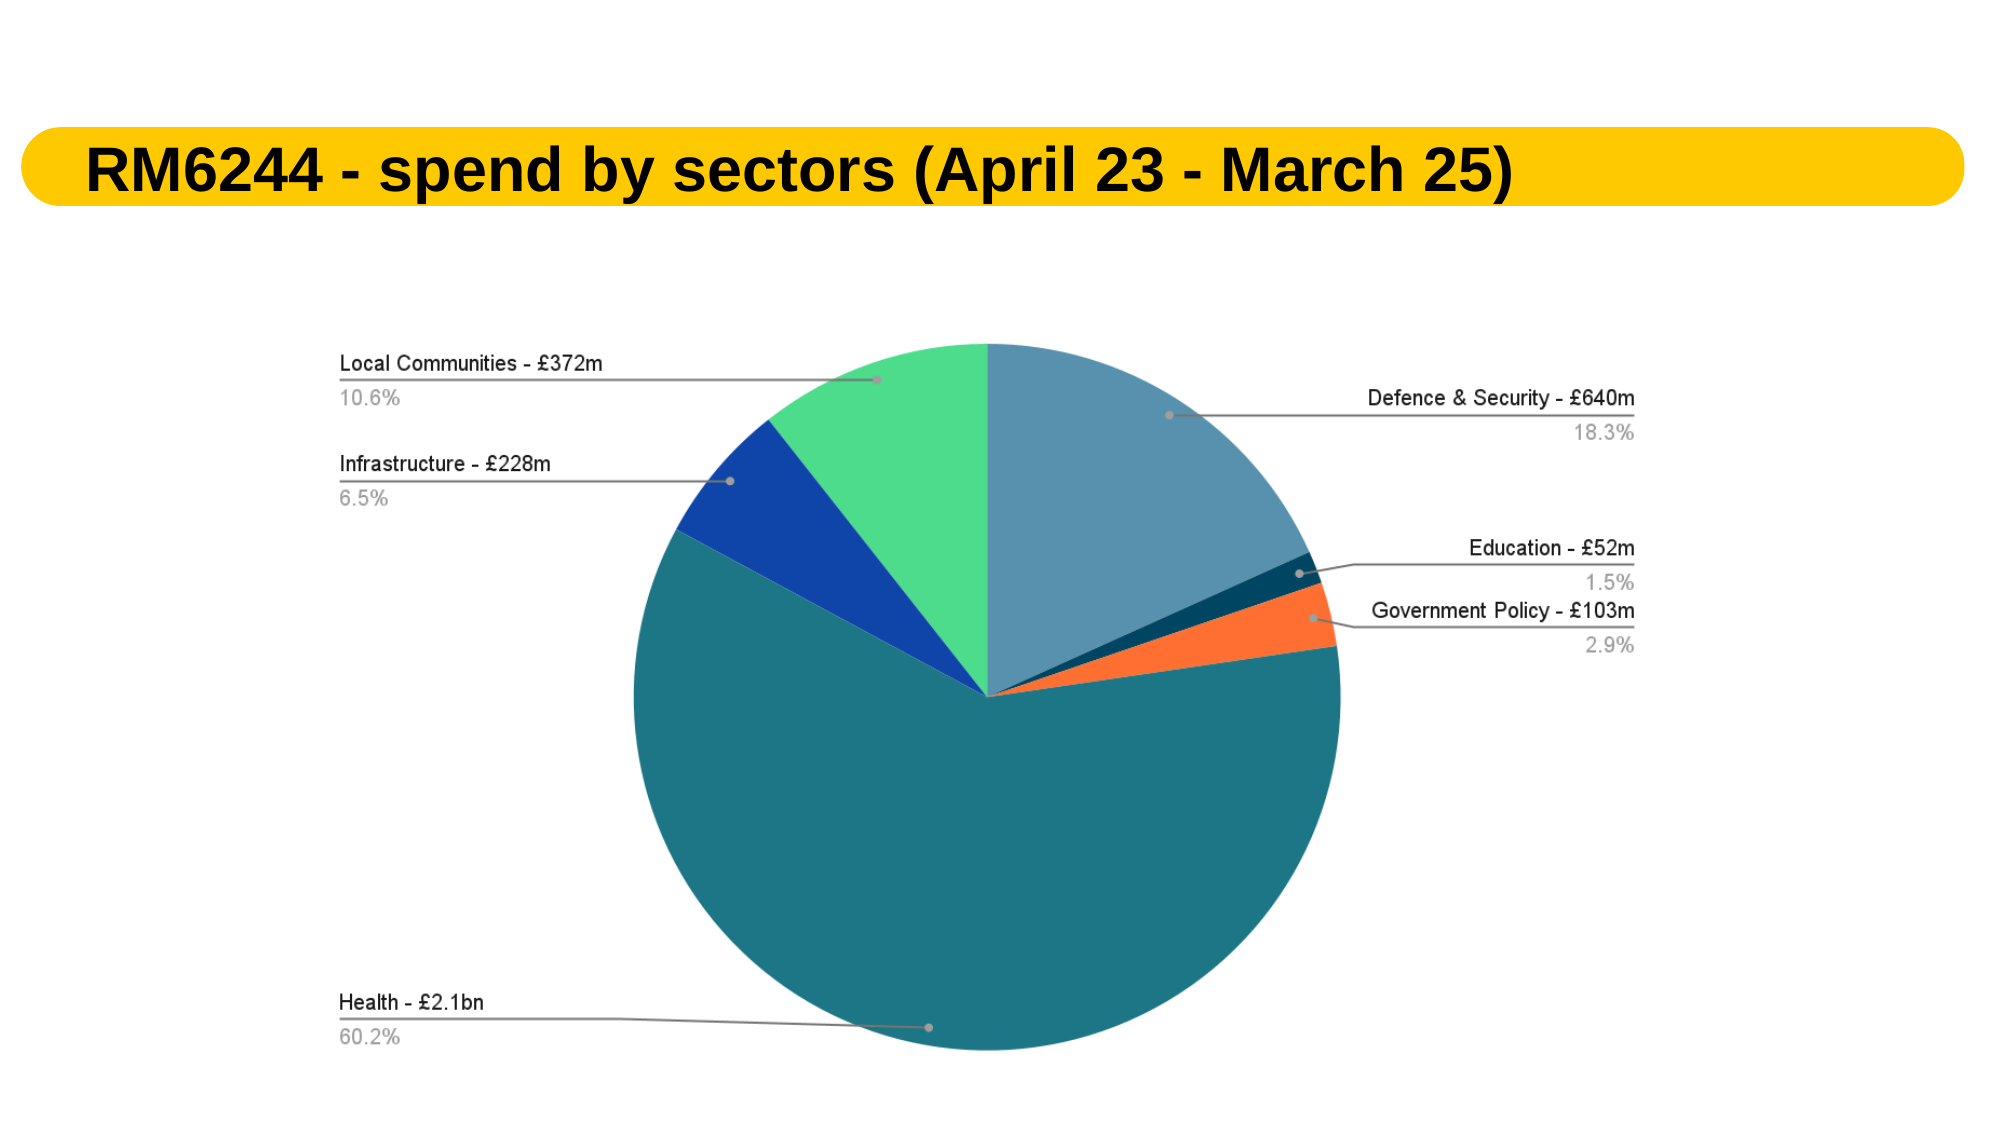

# RM6244 - spend by sectors (April 23 - March 25)